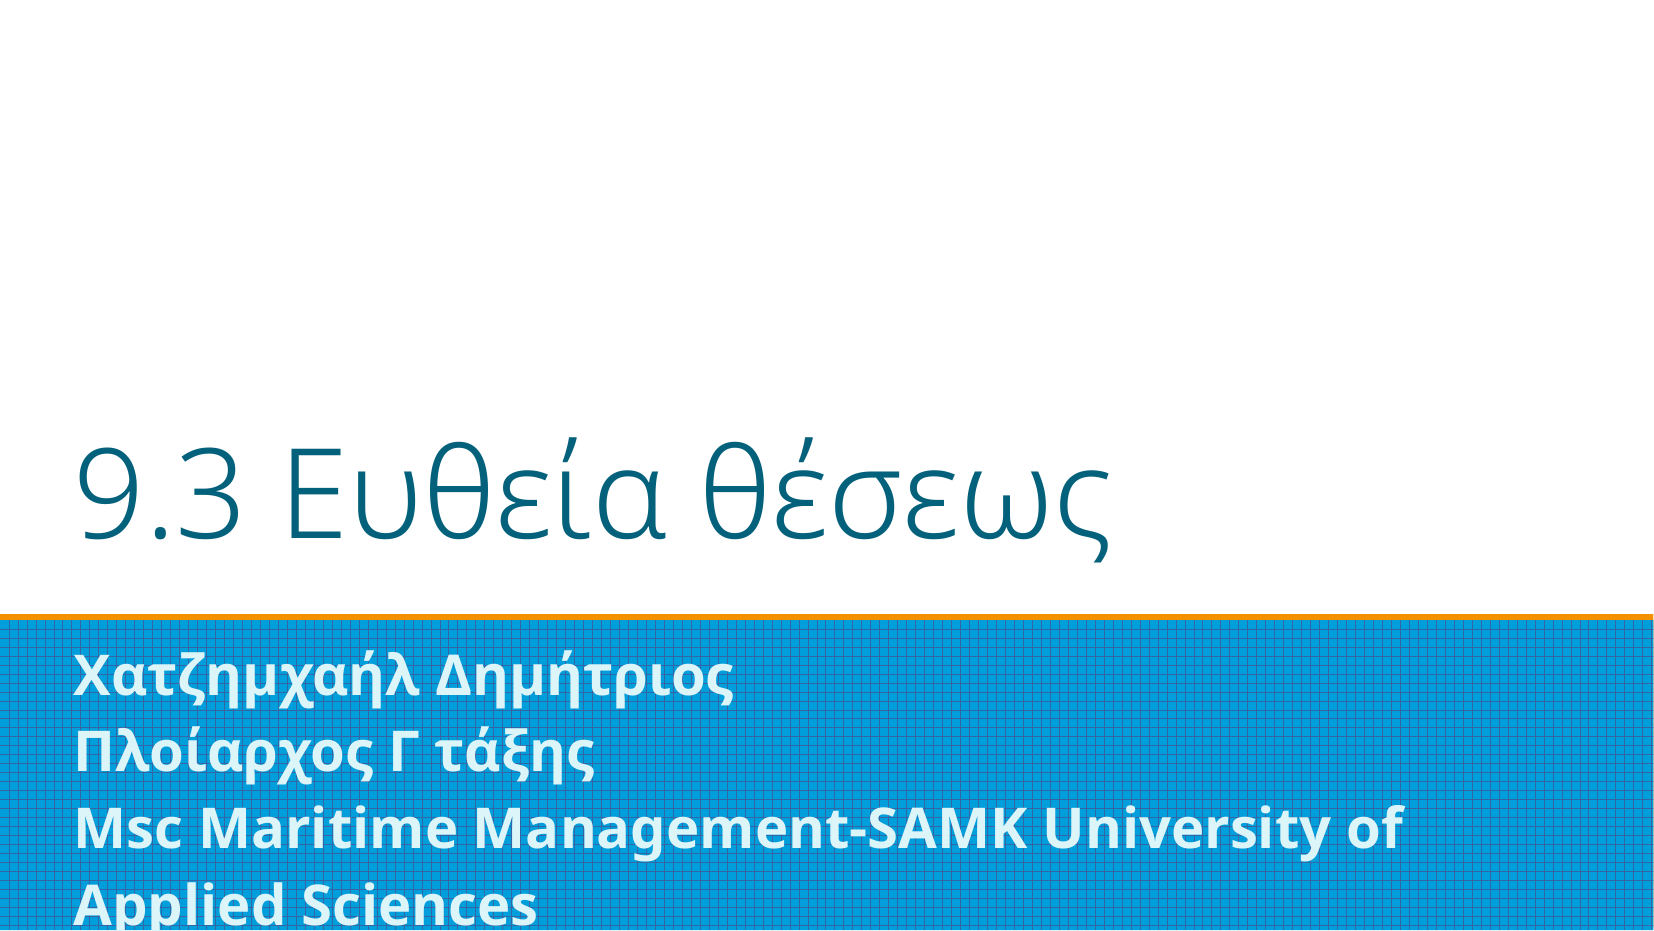

# 9.3 Ευθεία θέσεως
Χατζημχαήλ Δημήτριος
Πλοίαρχος Γ τάξης
Msc Maritime Management-SAMK University of Applied Sciences